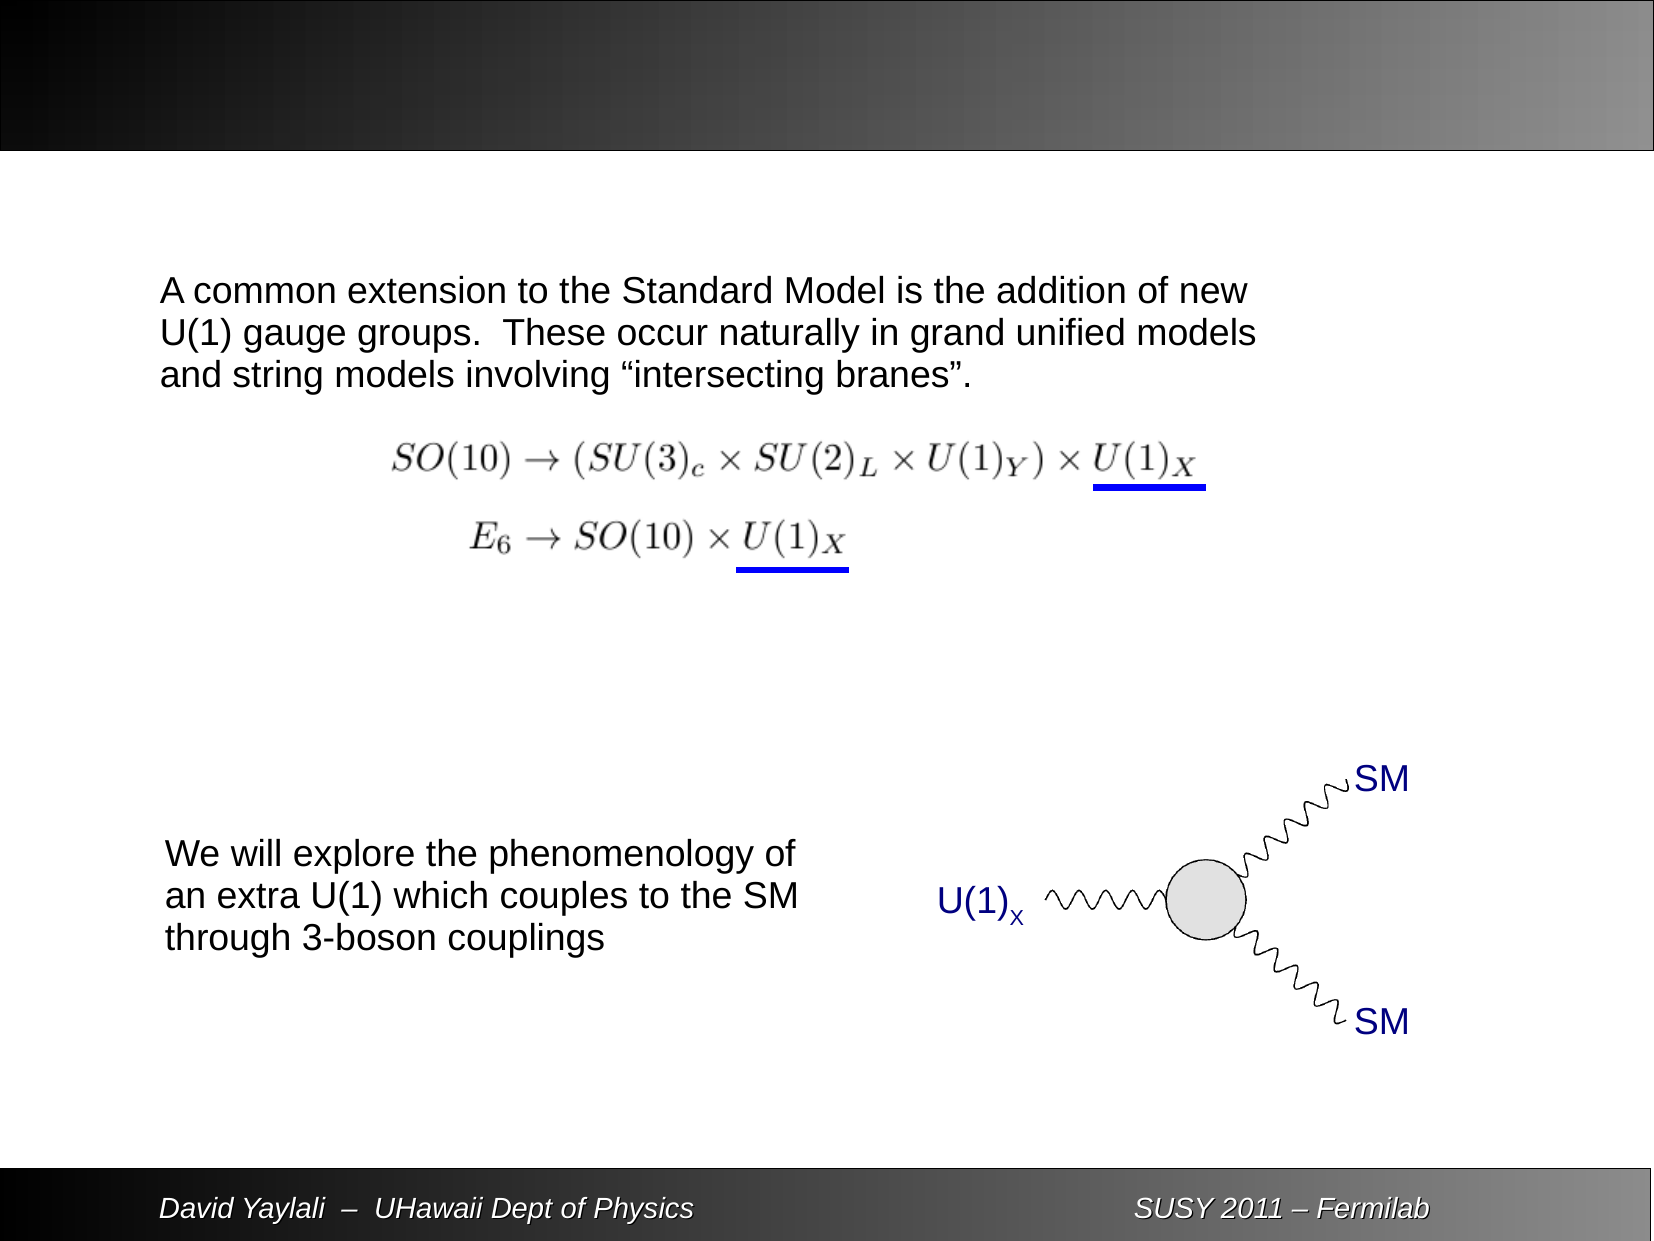

A common extension to the Standard Model is the addition of new U(1) gauge groups. These occur naturally in grand unified models and string models involving “intersecting branes”.
SM
U(1)X
SM
We will explore the phenomenology of an extra U(1) which couples to the SM through 3-boson couplings